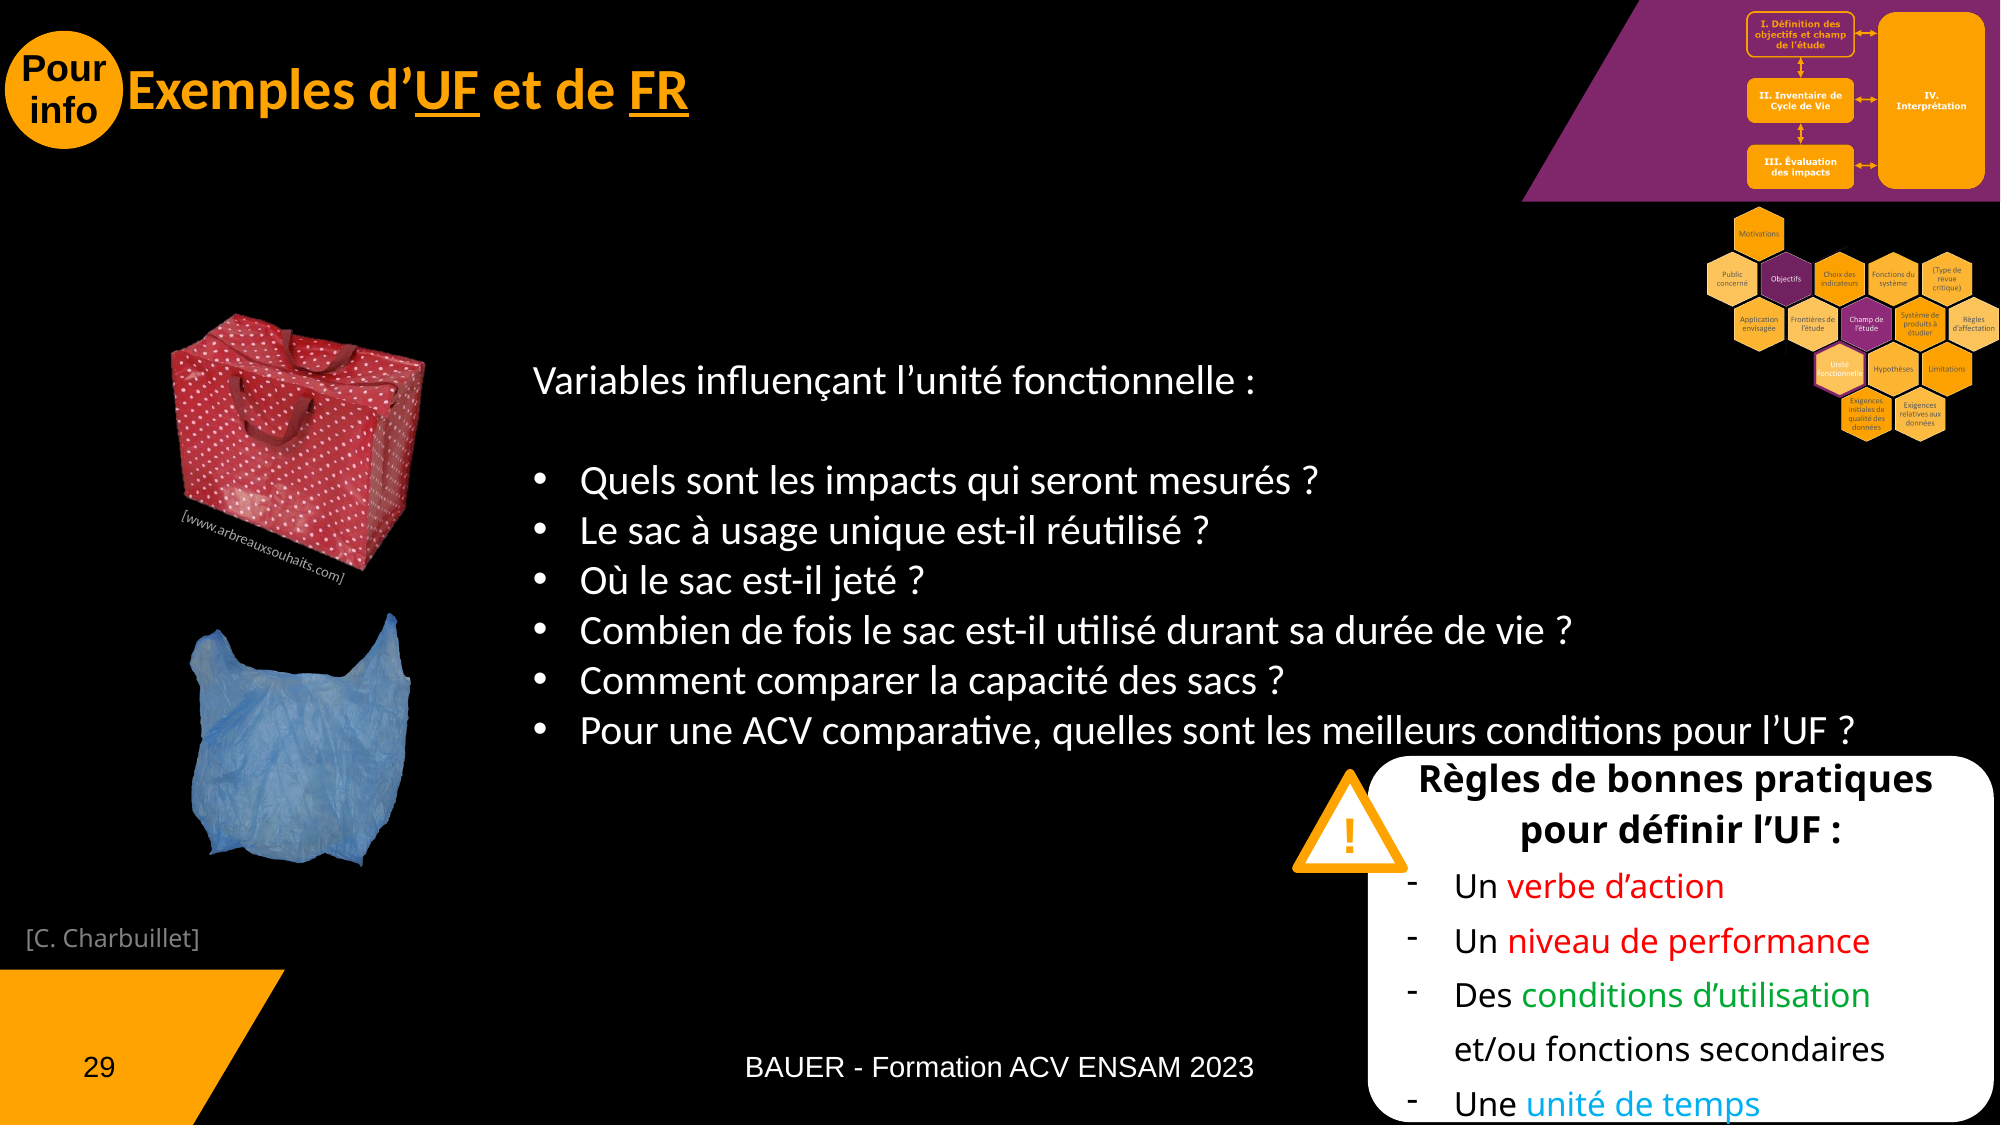

Pour
info
# Exemples d’UF et de FR
[www.arbreauxsouhaits.com]
Variables influençant l’unité fonctionnelle :
Quels sont les impacts qui seront mesurés ?
Le sac à usage unique est-il réutilisé ?
Où le sac est-il jeté ?
Combien de fois le sac est-il utilisé durant sa durée de vie ?
Comment comparer la capacité des sacs ?
Pour une ACV comparative, quelles sont les meilleurs conditions pour l’UF ?
Règles de bonnes pratiques
pour définir l’UF :
Un verbe d’action
Un niveau de performance
Des conditions d’utilisation
et/ou fonctions secondaires
Une unité de temps
!
[C. Charbuillet]